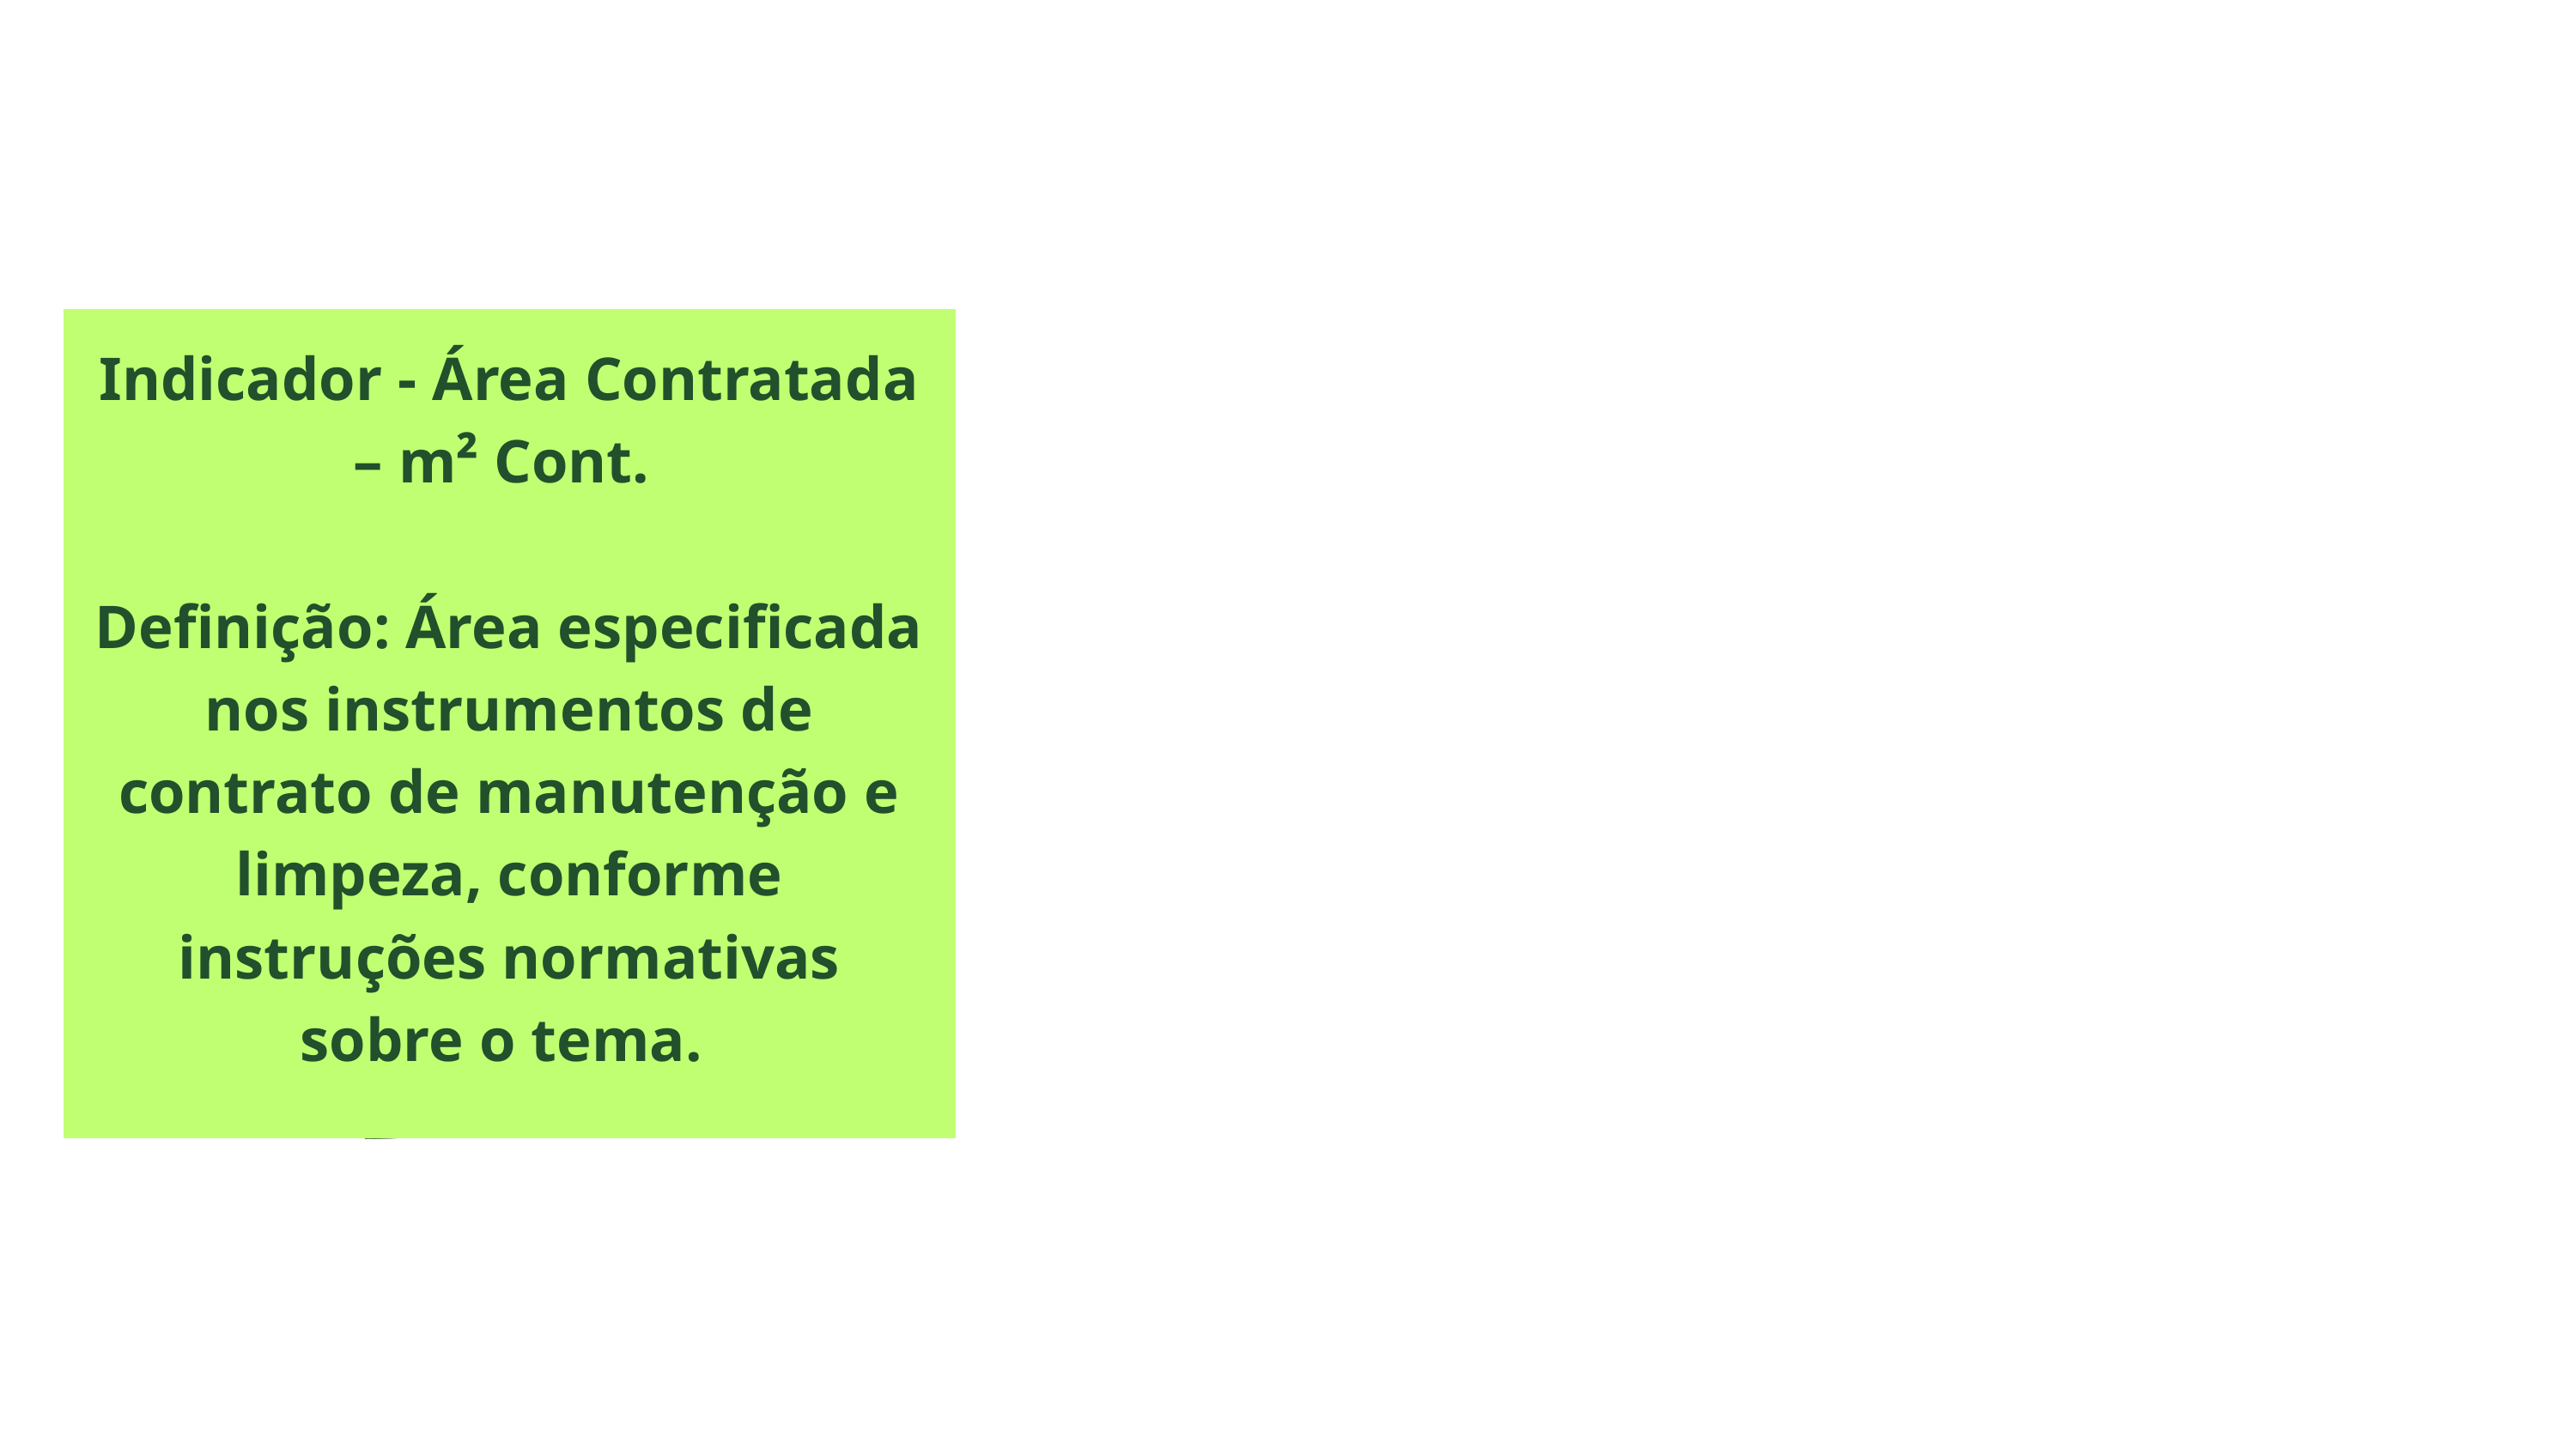

Fórmula: Total da área contratada.
Polaridade: Quanto menor o valor, melhor o desempenho.
Periodicidade: Anual.
Metodologia Análise de Desempenho: Anual
Unidade responsável pelas metas: Secretaria Administrativa.
Indicador - Área Contratada – m² Cont.
Definição: Área especificada nos instrumentos de contrato de manutenção e limpeza, conforme instruções normativas sobre o tema.